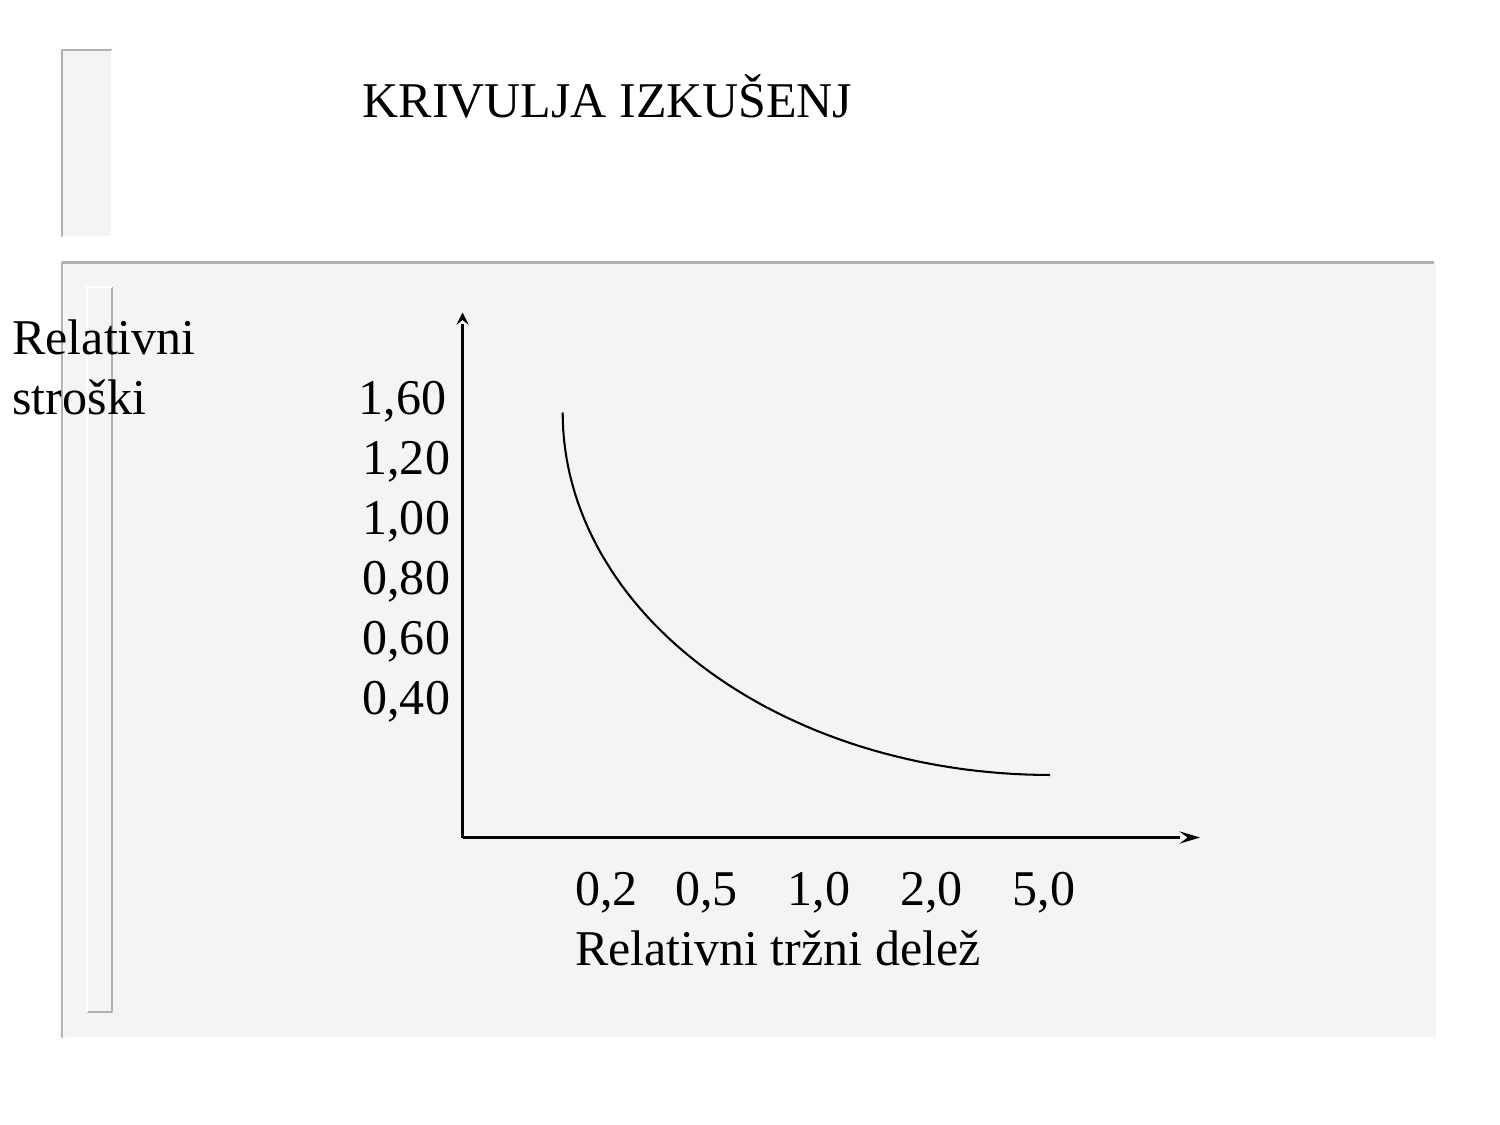

KRIVULJA IZKUŠENJ
Relativni
stroški 1,60
 1,20
 1,00
 0,80
 0,60
 0,40
0,2 0,5 1,0 2,0 5,0
Relativni tržni delež